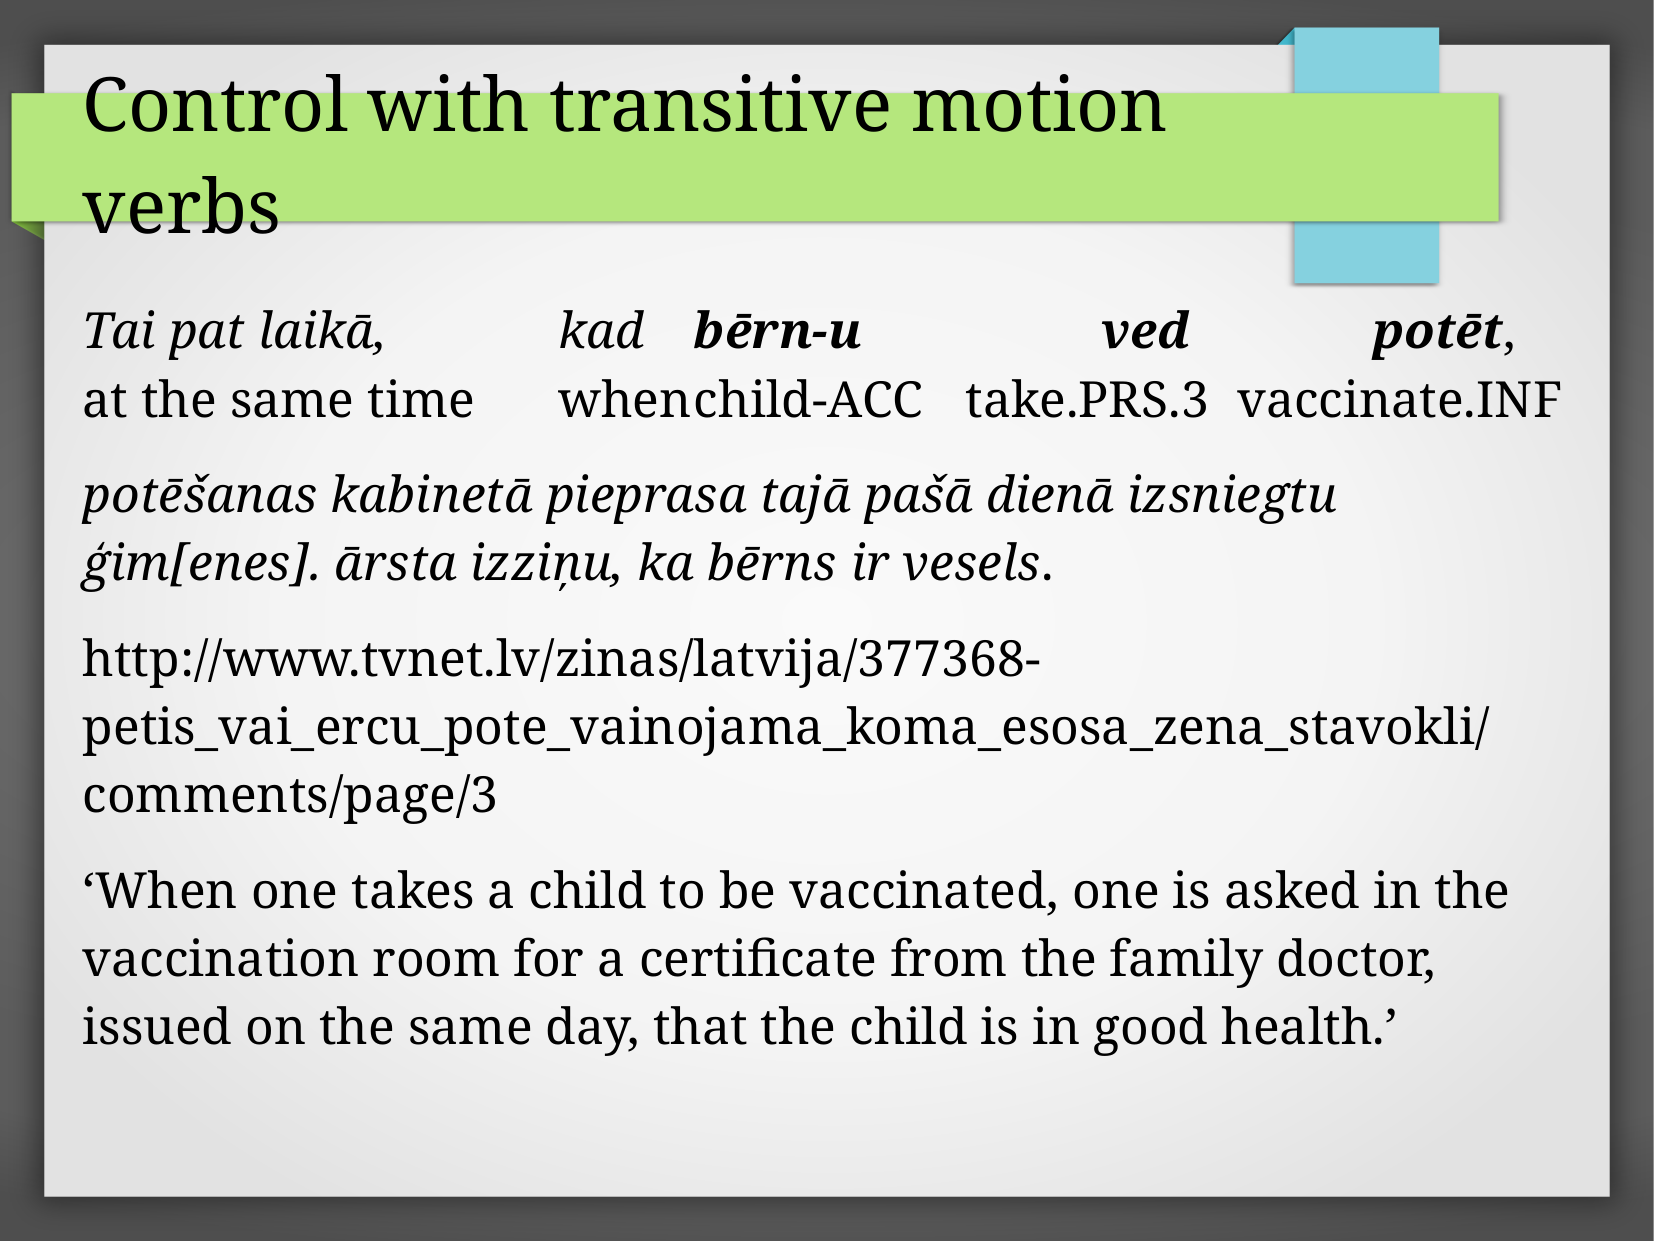

# Control with transitive motion verbs
Tai pat laikā, 		 	kad 	bērn-u 			 	ved 		 	potēt,
at the same time 	when	child-ACC	take.PRS.3	vaccinate.INF
potēšanas kabinetā pieprasa tajā pašā dienā izsniegtu ģim[enes]. ārsta izziņu, ka bērns ir vesels.
http://www.tvnet.lv/zinas/latvija/377368-	petis_vai_ercu_pote_vainojama_koma_esosa_zena_stavokli/comments/page/3
‘When one takes a child to be vaccinated, one is asked in the vaccination room for a certificate from the family doctor, issued on the same day, that the child is in good health.’